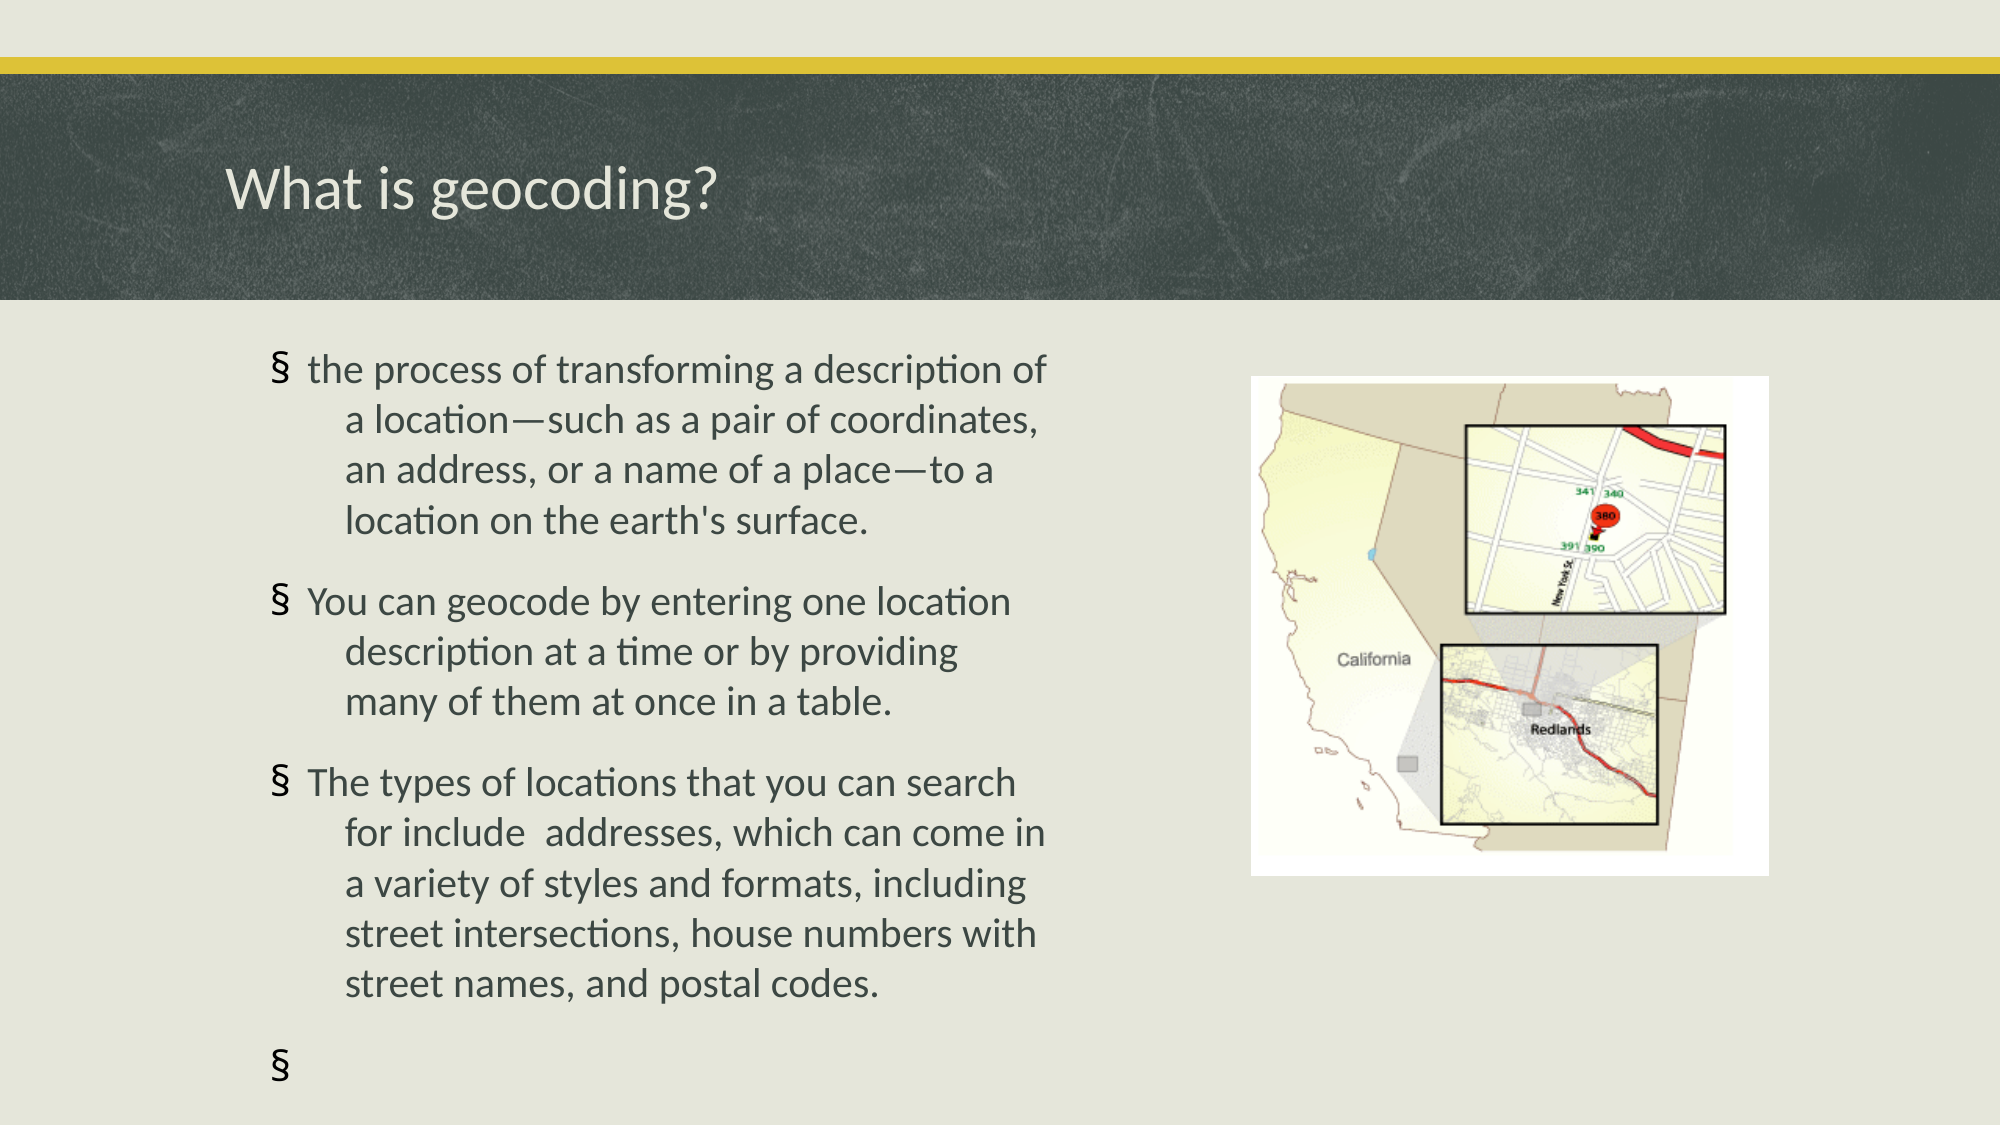

# What is geocoding?
the process of transforming a description of a location—such as a pair of coordinates, an address, or a name of a place—to a location on the earth's surface.
You can geocode by entering one location description at a time or by providing many of them at once in a table.
The types of locations that you can search for include addresses, which can come in a variety of styles and formats, including street intersections, house numbers with street names, and postal codes.